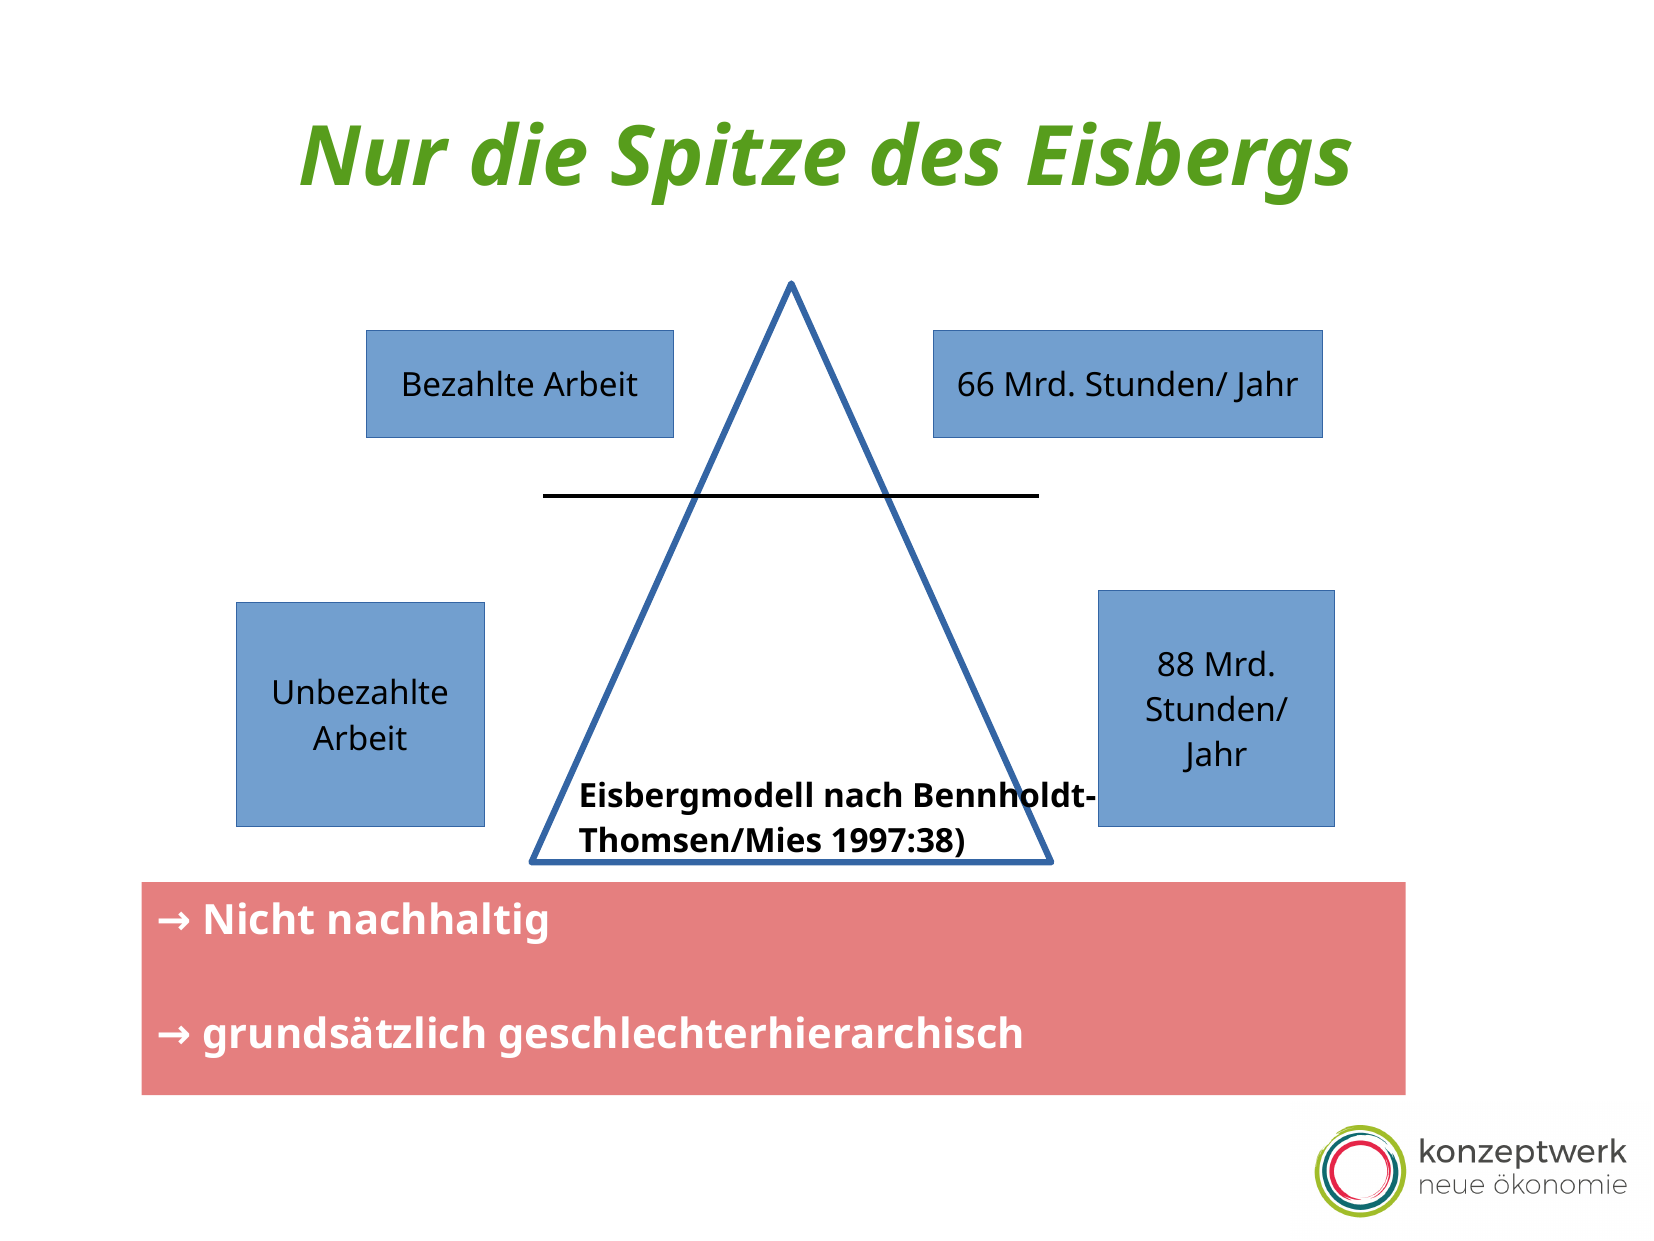

Nur die Spitze des Eisbergs
#
Bezahlte Arbeit
66 Mrd. Stunden/ Jahr
88 Mrd.
Stunden/
Jahr
Unbezahlte
Arbeit
Eisbergmodell nach Bennholdt-
Thomsen/Mies 1997:38)
→ Nicht nachhaltig
→ grundsätzlich geschlechterhierarchisch
 Netzwerk Care Revolution